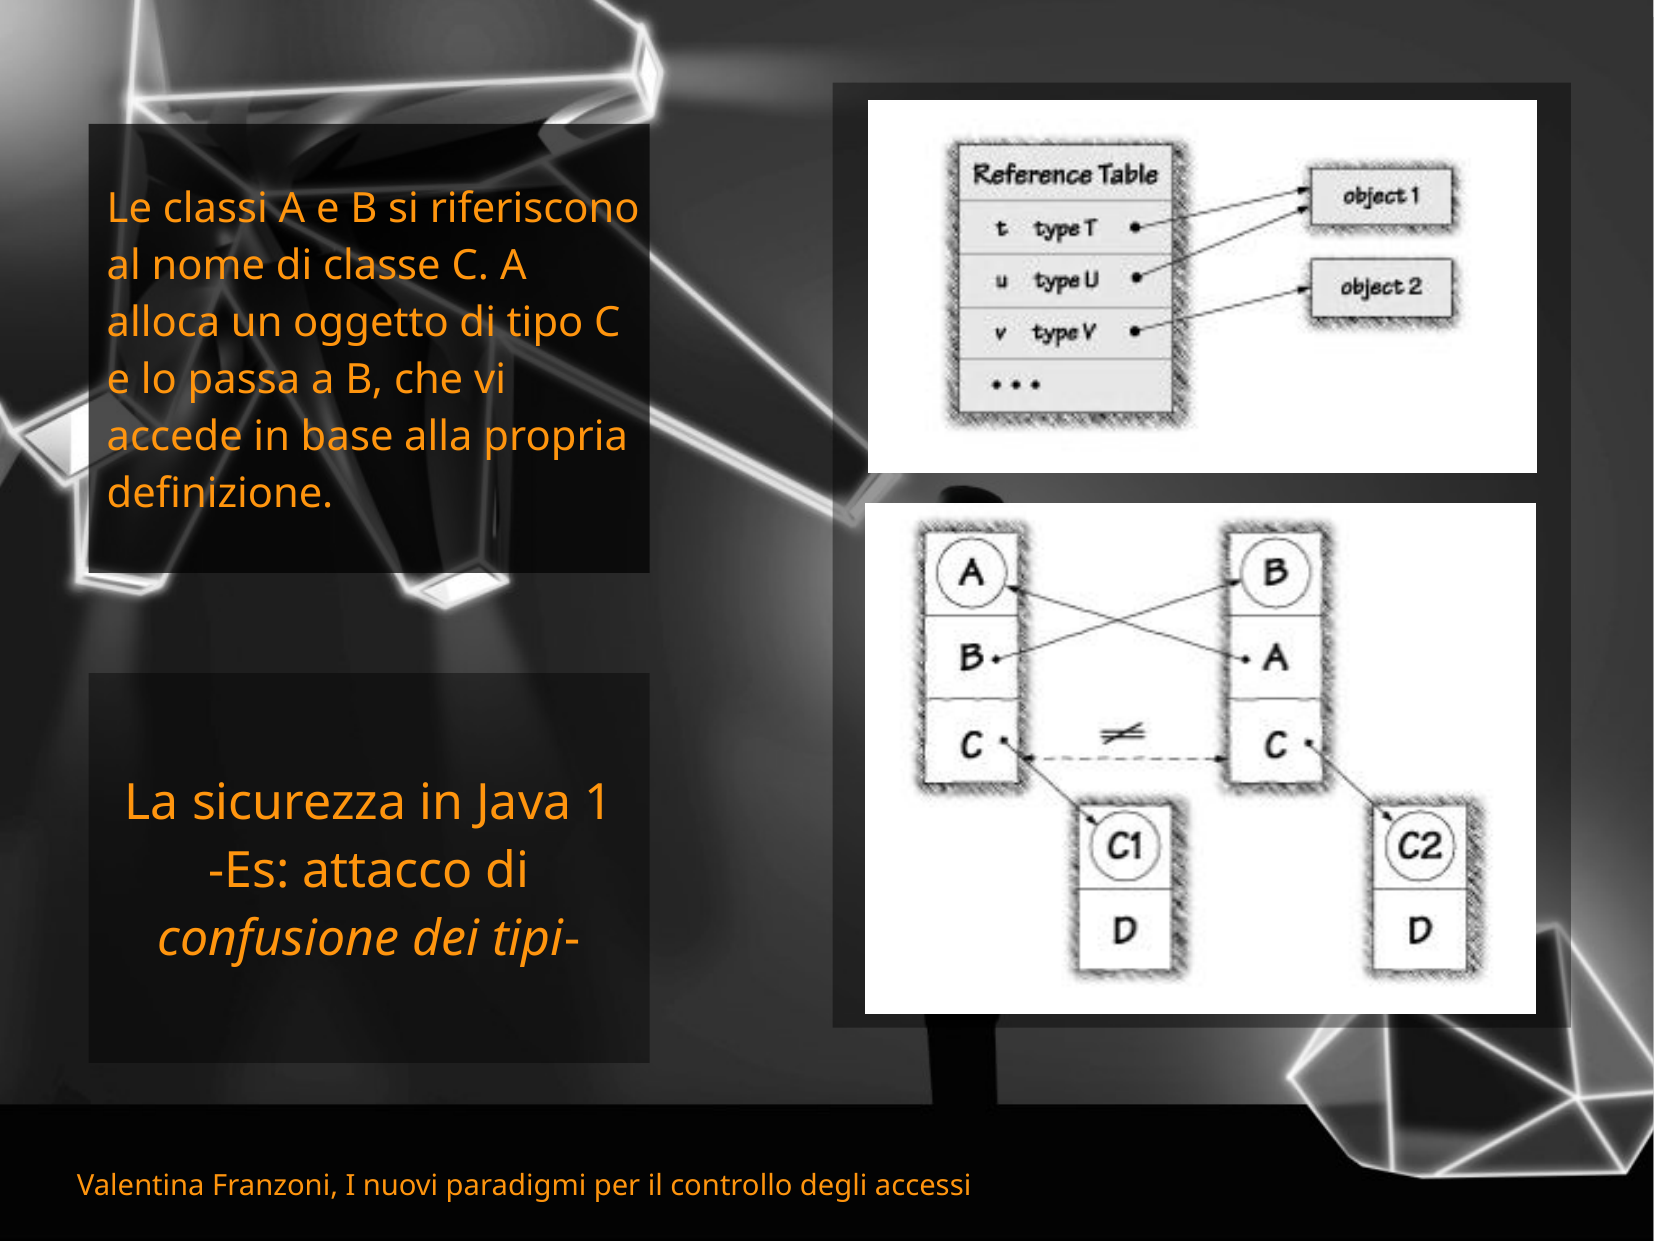

Le classi A e B si riferiscono al nome di classe C. A alloca un oggetto di tipo C e lo passa a B, che vi accede in base alla propria definizione.
La sicurezza in Java 1
-Es: attacco di confusione dei tipi-
# Valentina Franzoni, I nuovi paradigmi per il controllo degli accessi